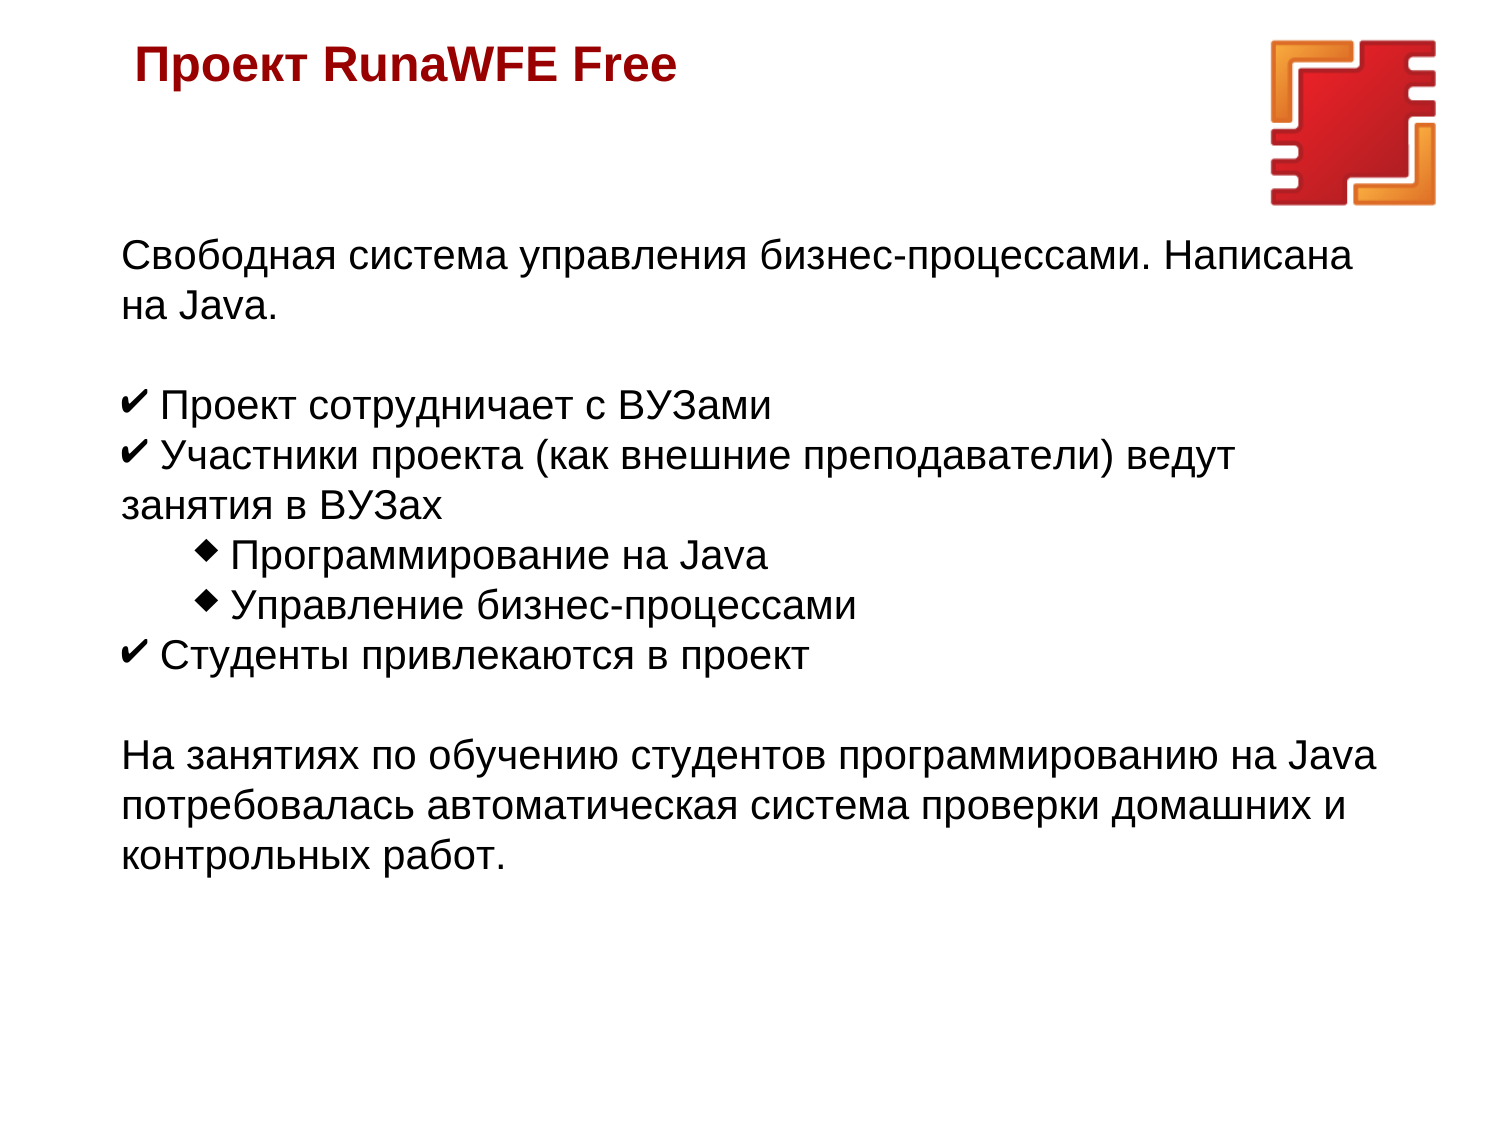

Проект RunaWFE Free
Свободная система управления бизнес-процессами. Написана на Java.
 Проект сотрудничает с ВУЗами
 Участники проекта (как внешние преподаватели) ведут занятия в ВУЗах
 Программирование на Java
 Управление бизнес-процессами
 Студенты привлекаются в проект
На занятиях по обучению студентов программированию на Java потребовалась автоматическая система проверки домашних и контрольных работ.